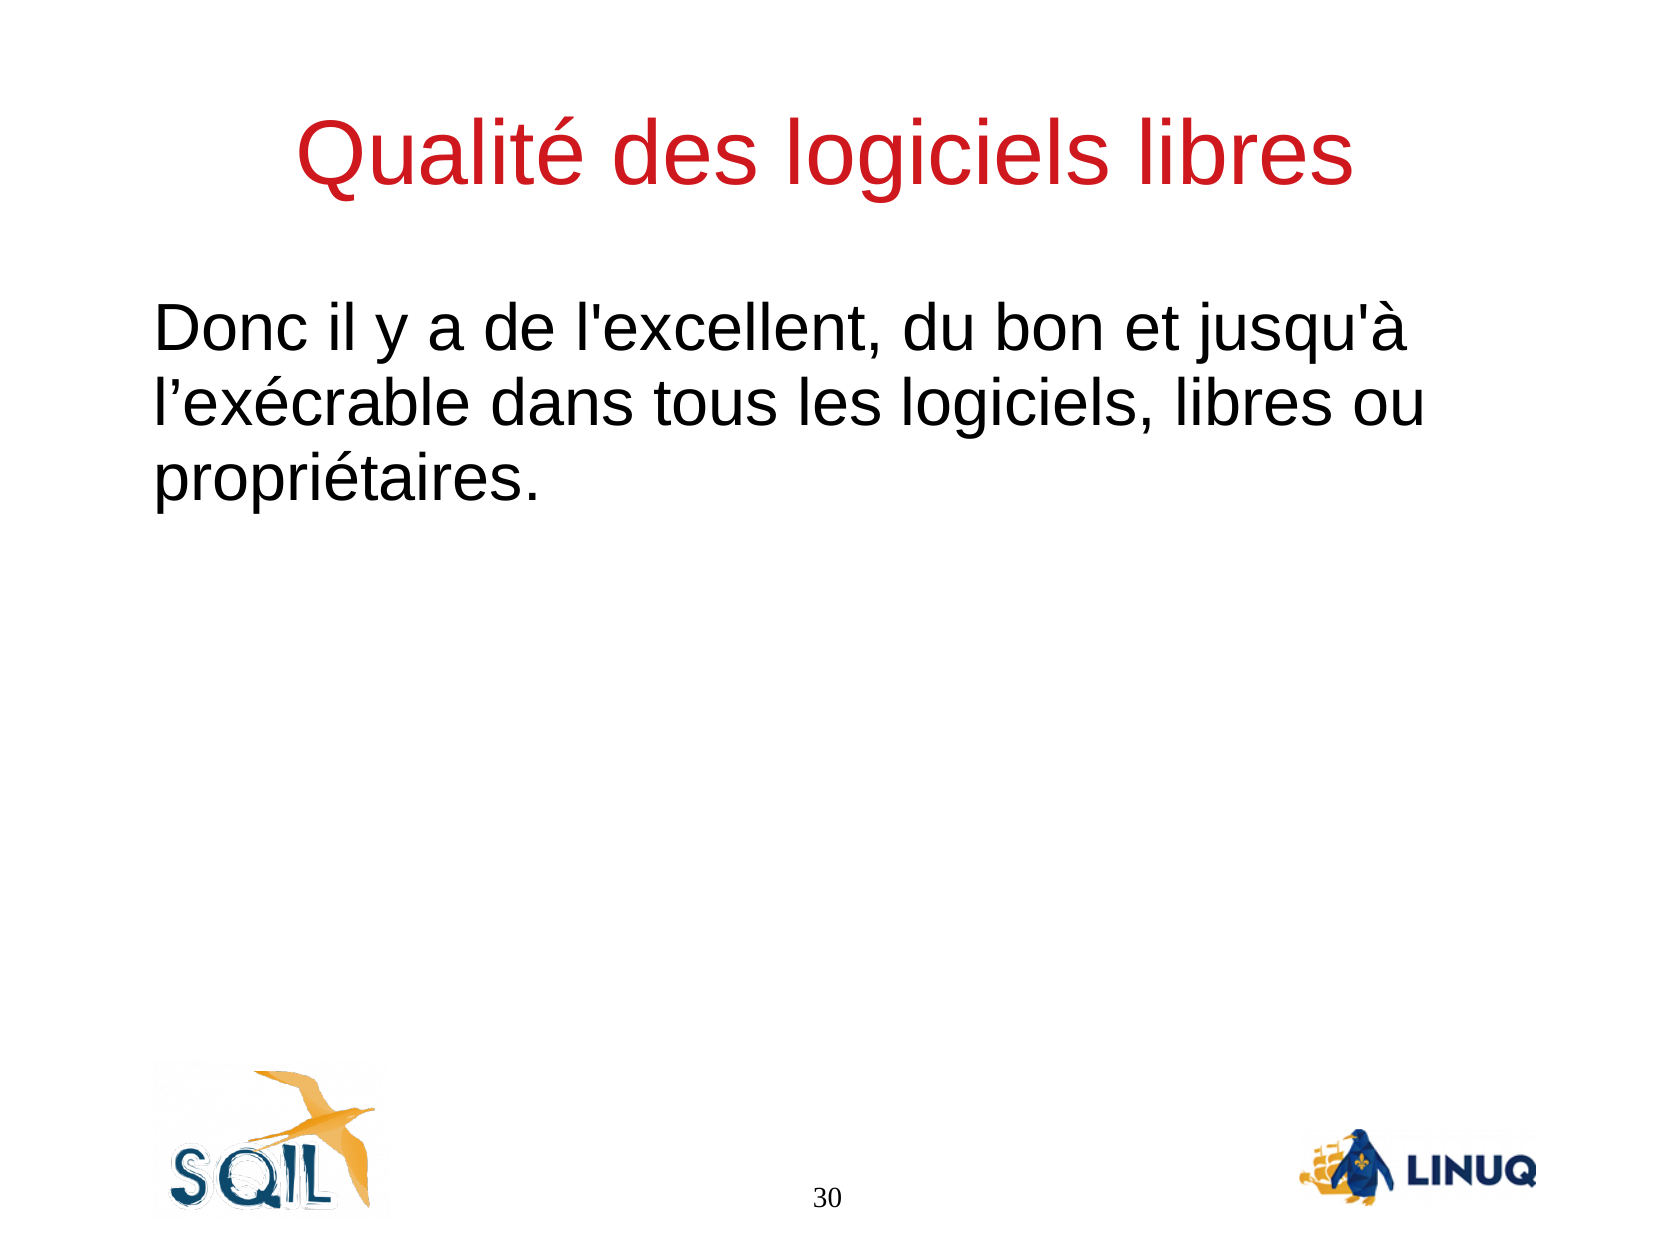

# Qualité des logiciels libres
Donc il y a de l'excellent, du bon et jusqu'à l’exécrable dans tous les logiciels, libres ou propriétaires.